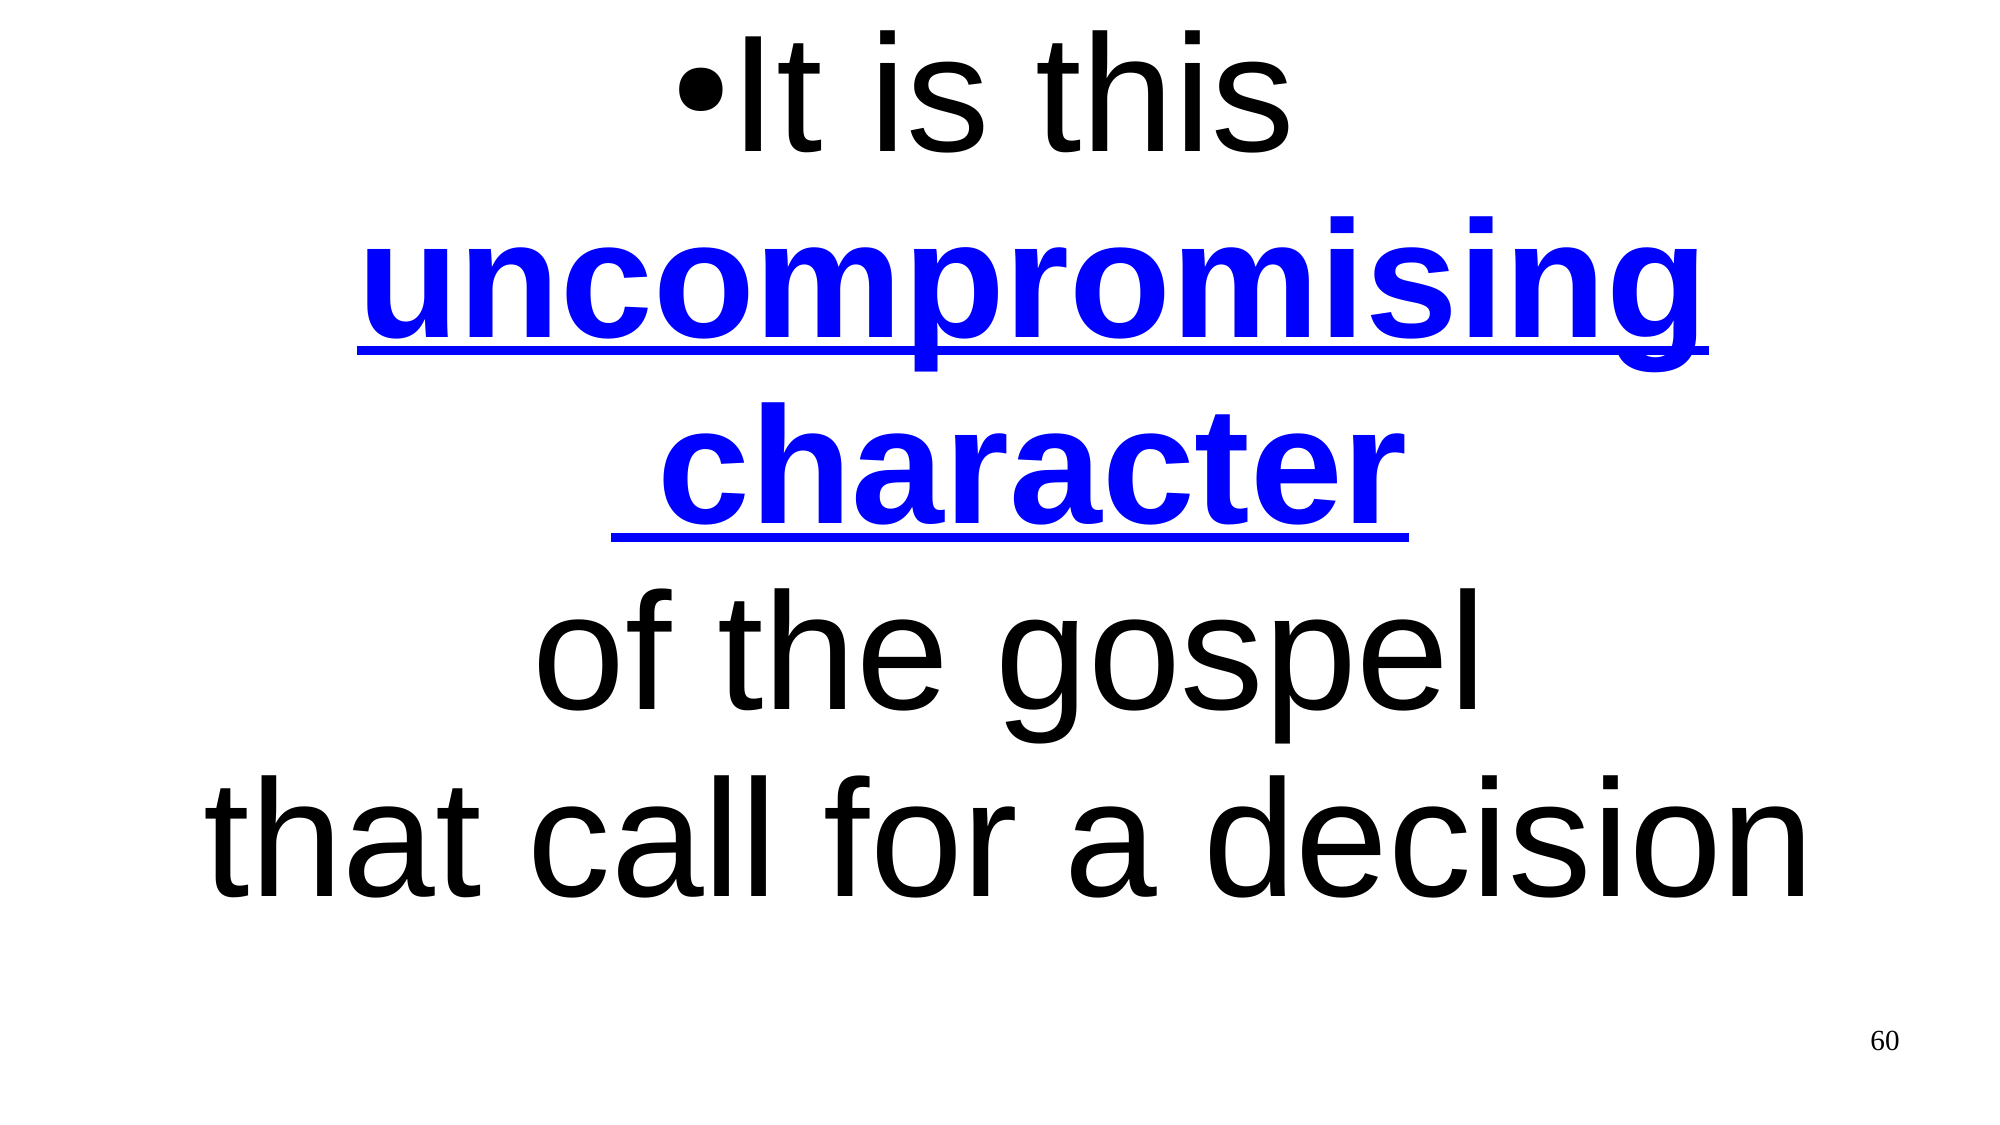

# It is this uncompromising character of the gospel that call for a decision
60